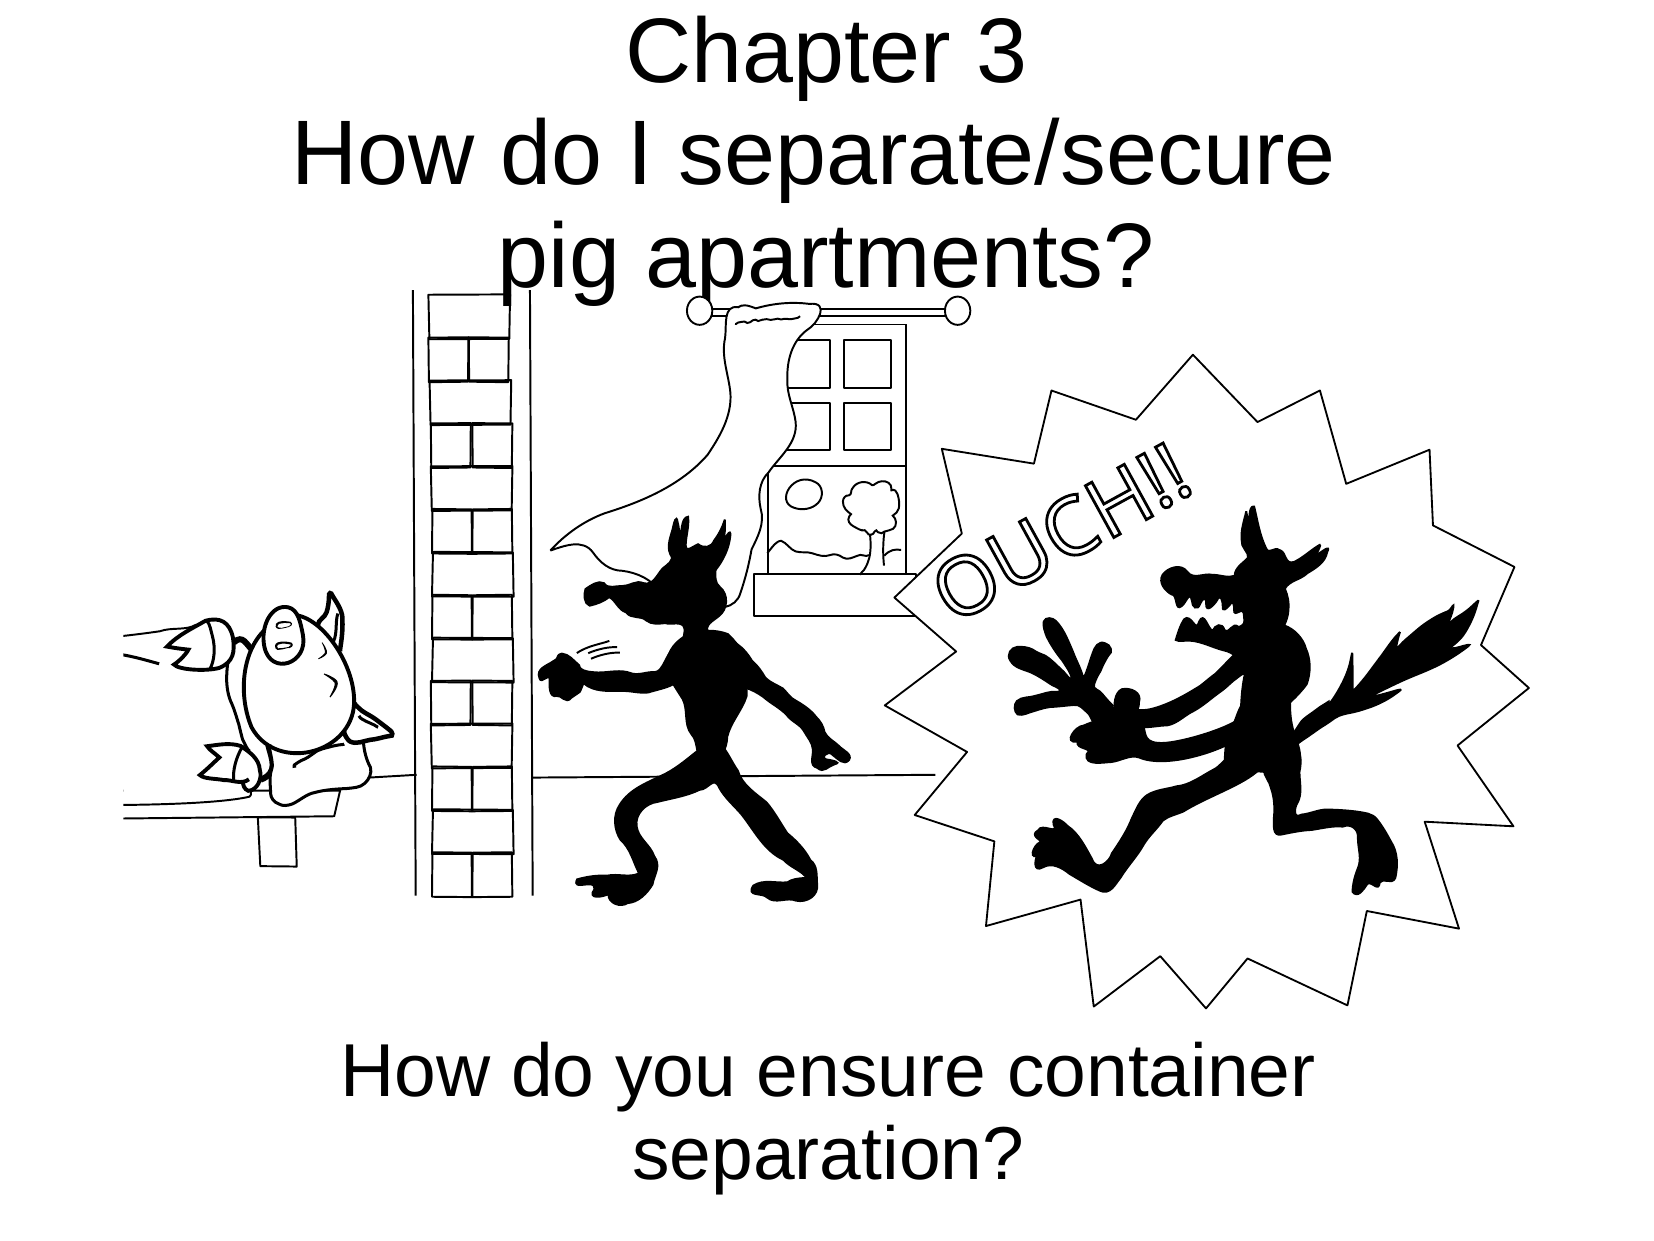

# Chapter 3 How do I separate/secure pig apartments?
How do you ensure container separation?